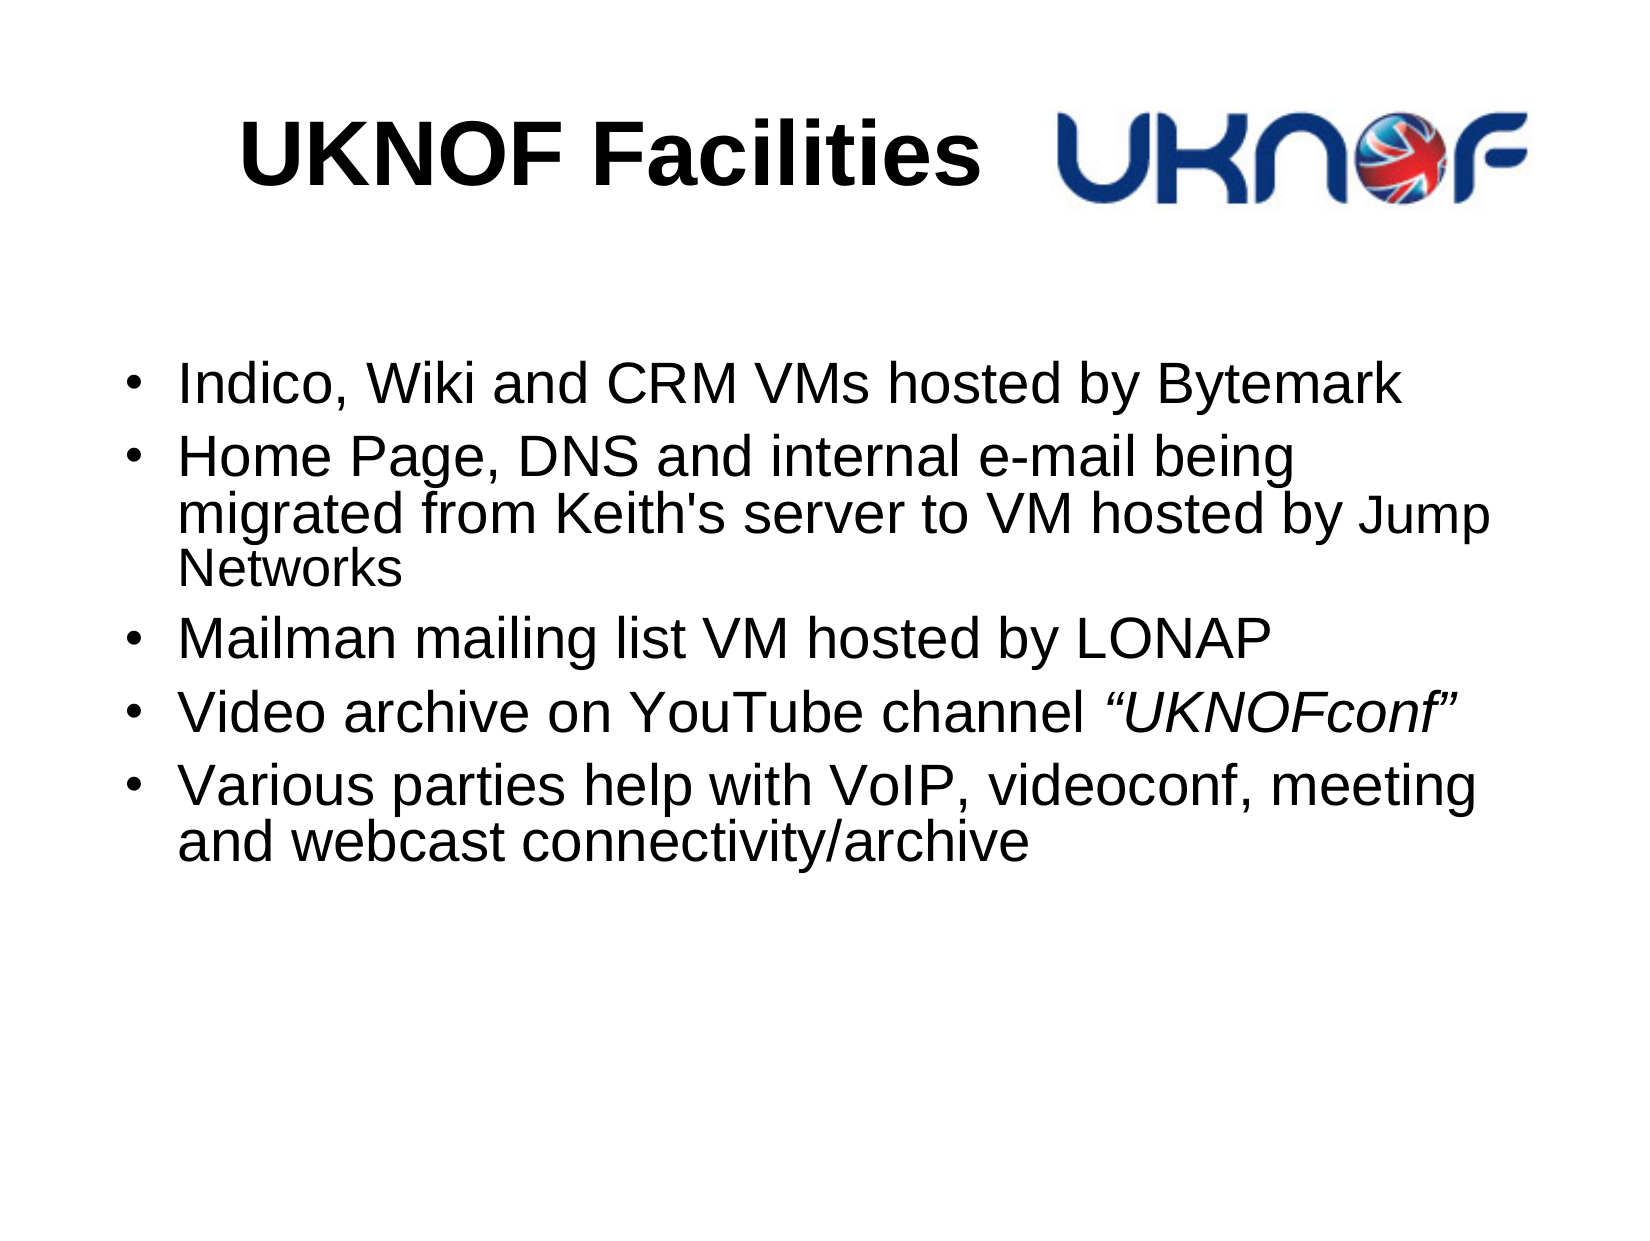

# UKNOF Facilities
Indico, Wiki and CRM VMs hosted by Bytemark
Home Page, DNS and internal e-mail being migrated from Keith's server to VM hosted by Jump Networks
Mailman mailing list VM hosted by LONAP
Video archive on YouTube channel “UKNOFconf”
Various parties help with VoIP, videoconf, meeting and webcast connectivity/archive